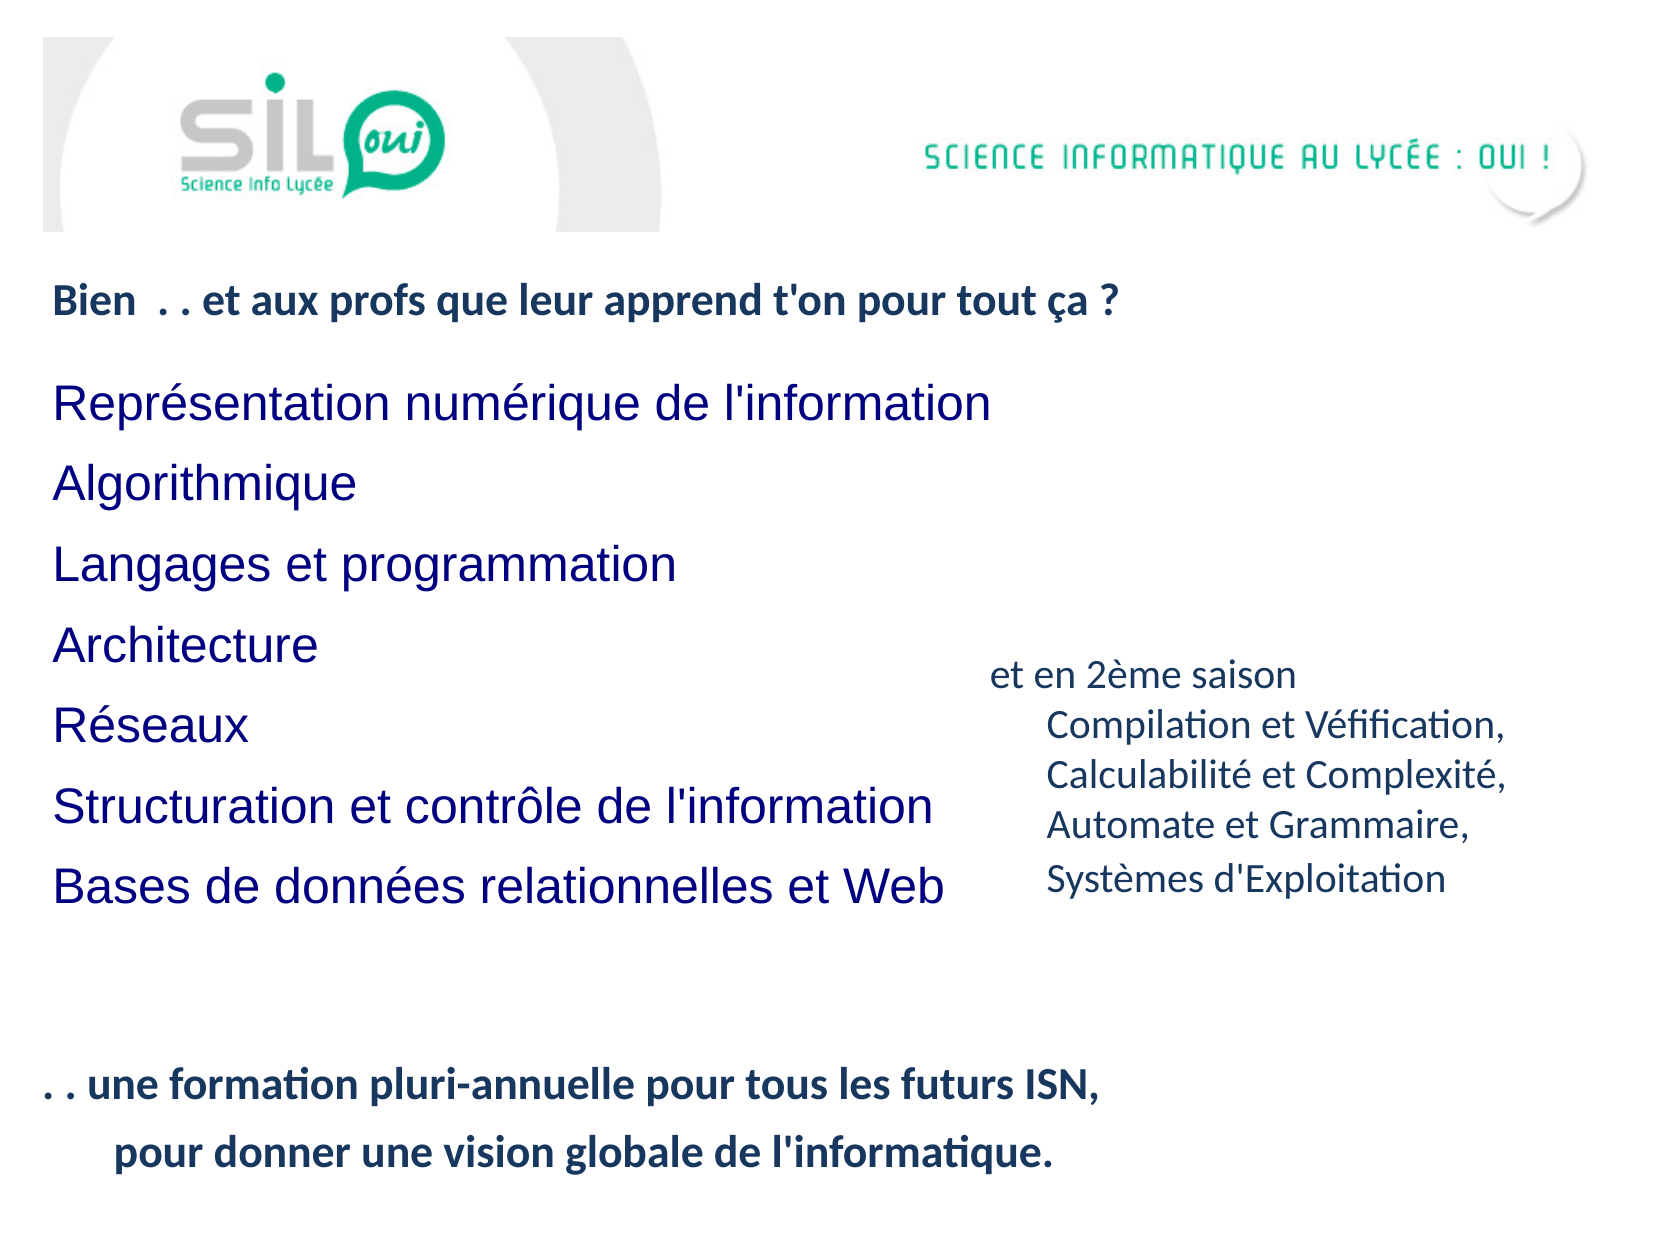

# Bien . . et aux profs que leur apprend t'on pour tout ça ?
Représentation numérique de l'information
Algorithmique
Langages et programmation
Architecture
Réseaux
Structuration et contrôle de l'information
Bases de données relationnelles et Web
et en 2ème saison
 Compilation et Véfification,
 Calculabilité et Complexité,
 Automate et Grammaire,
 Systèmes d'Exploitation
. . une formation pluri-annuelle pour tous les futurs ISN,
 pour donner une vision globale de l'informatique.